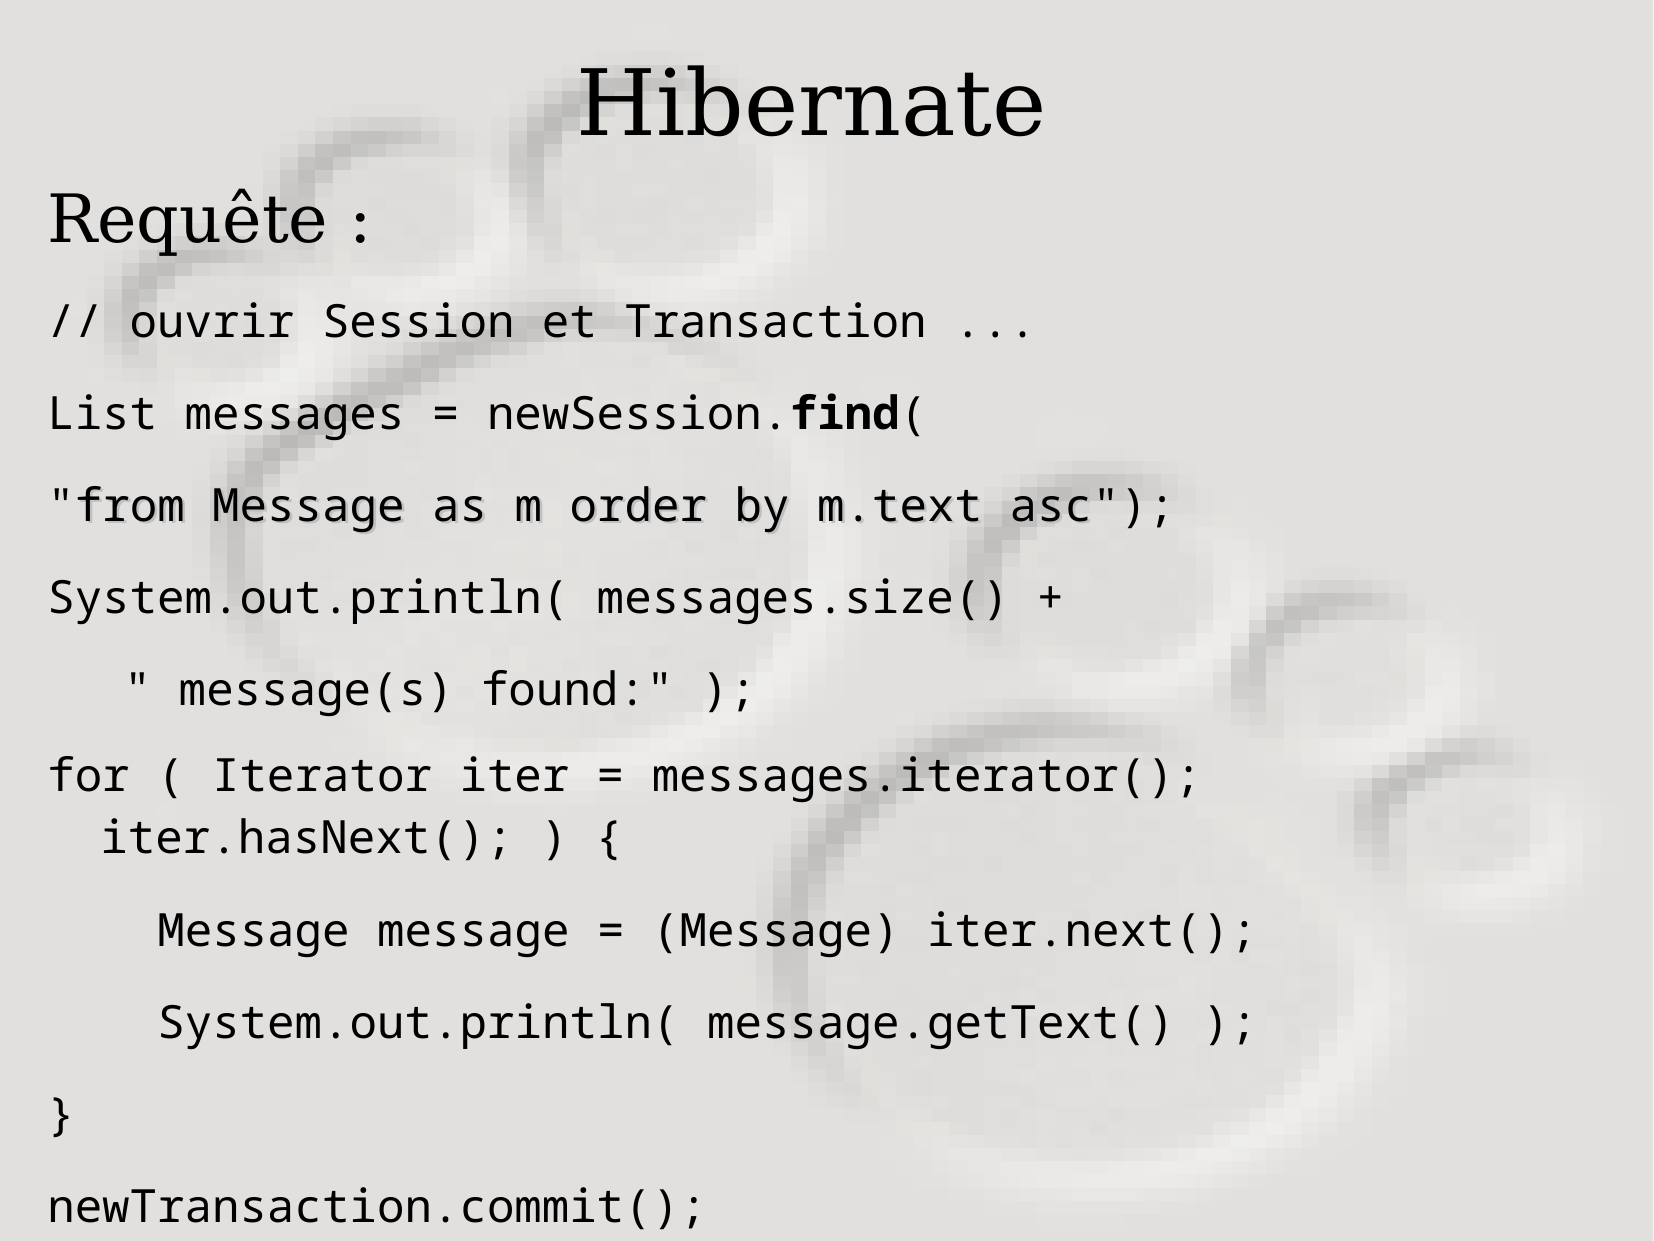

# Hibernate
Requête :
// ouvrir Session et Transaction ...
List messages = newSession.find(
"from Message as m order by m.text asc");
System.out.println( messages.size() +
" message(s) found:" );
for ( Iterator iter = messages.iterator(); iter.hasNext(); ) {
 Message message = (Message) iter.next();
 System.out.println( message.getText() );
}
newTransaction.commit();
newSession.close();